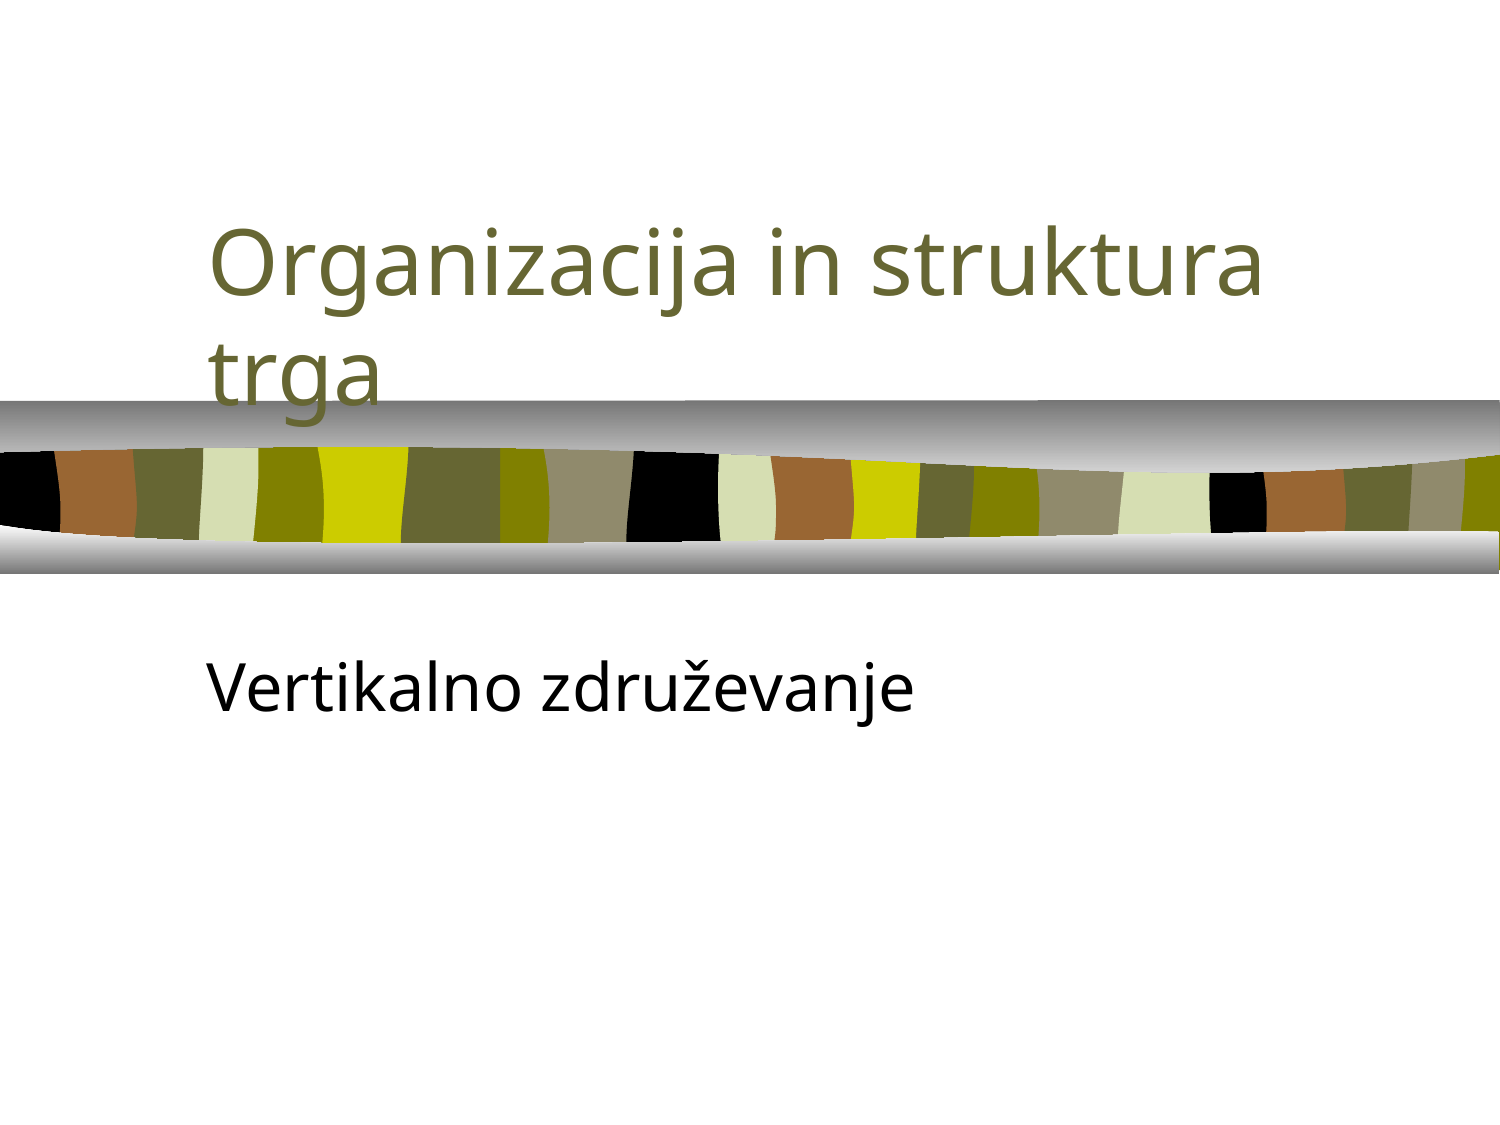

# Organizacija in struktura trga
Vertikalno združevanje